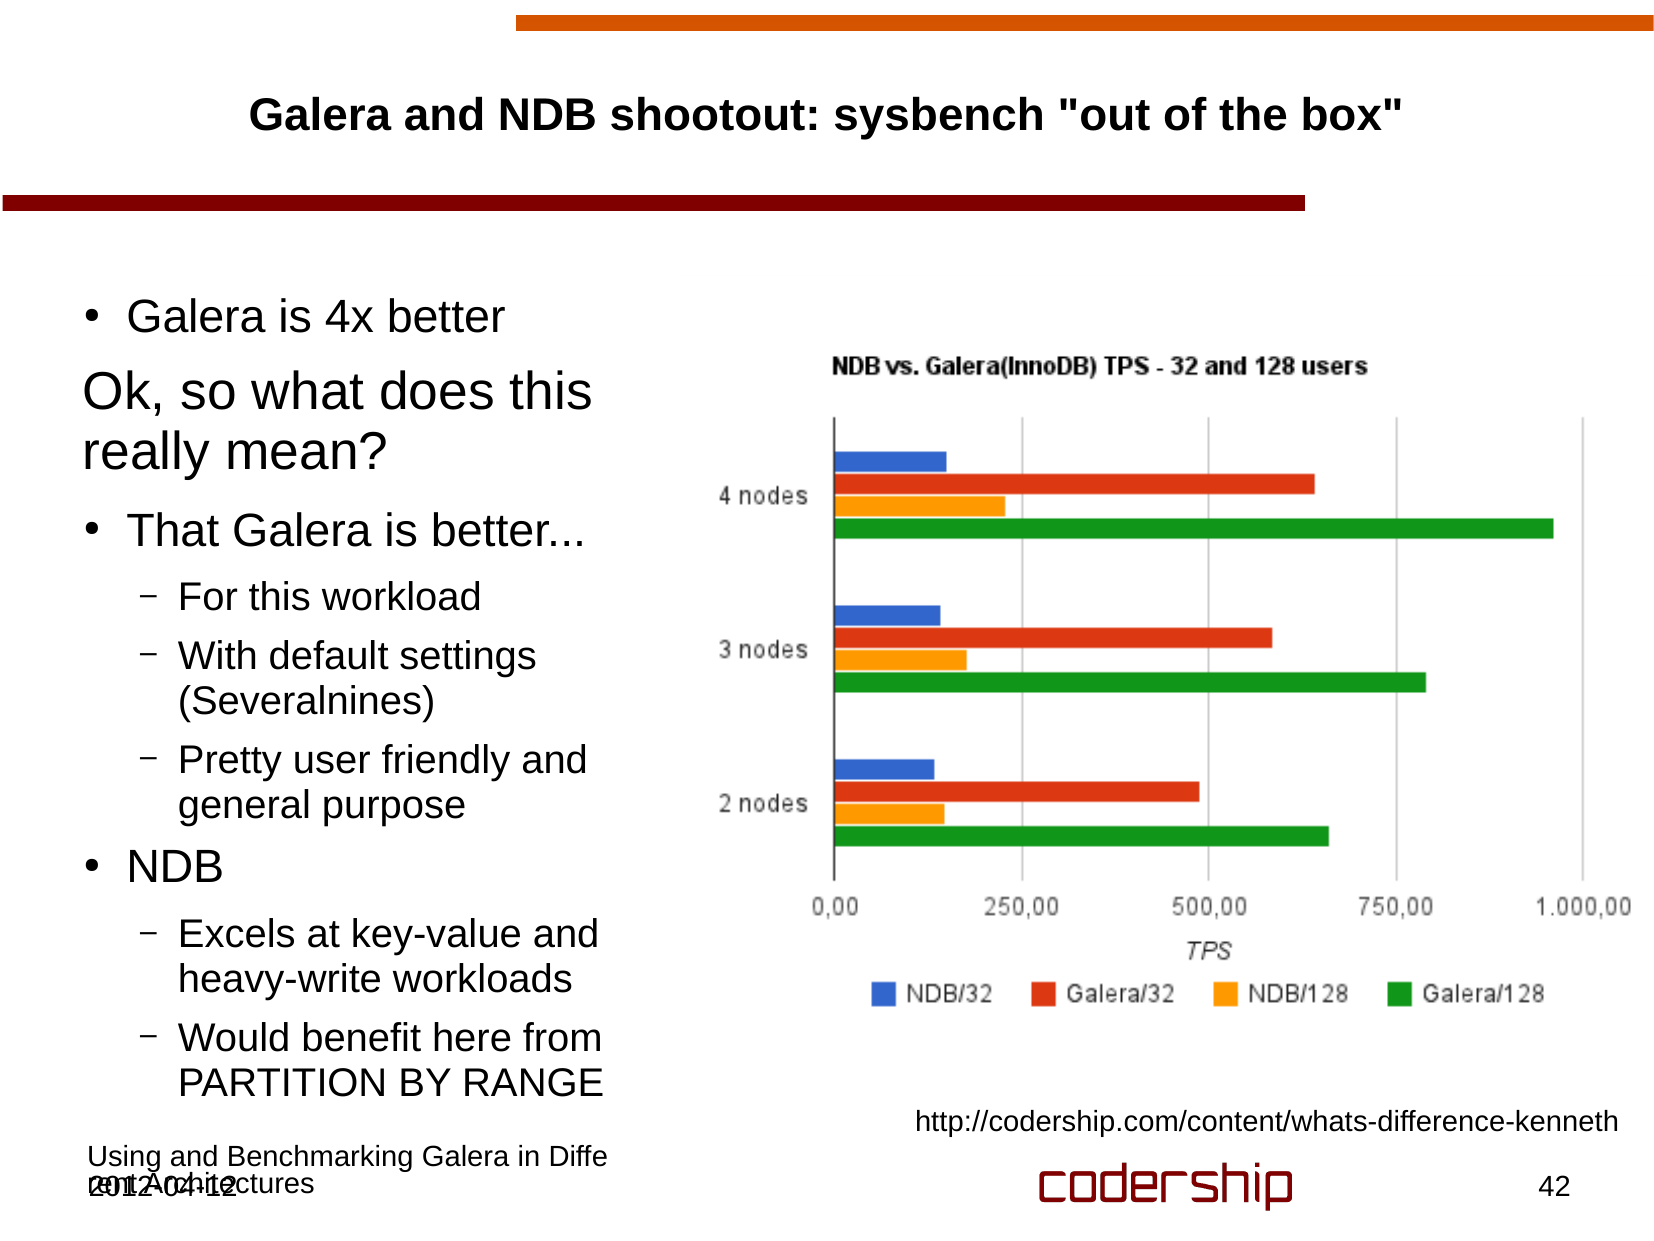

# Galera and NDB shootout: sysbench "out of the box"
Galera is 4x better
Ok, so what does this really mean?
That Galera is better...
For this workload
With default settings (Severalnines)
Pretty user friendly and general purpose
NDB
Excels at key-value and heavy-write workloads
Would benefit here from PARTITION BY RANGE
http://codership.com/content/whats-difference-kenneth
Using and Benchmarking Galera in Different Architectures
2012-04-12
42